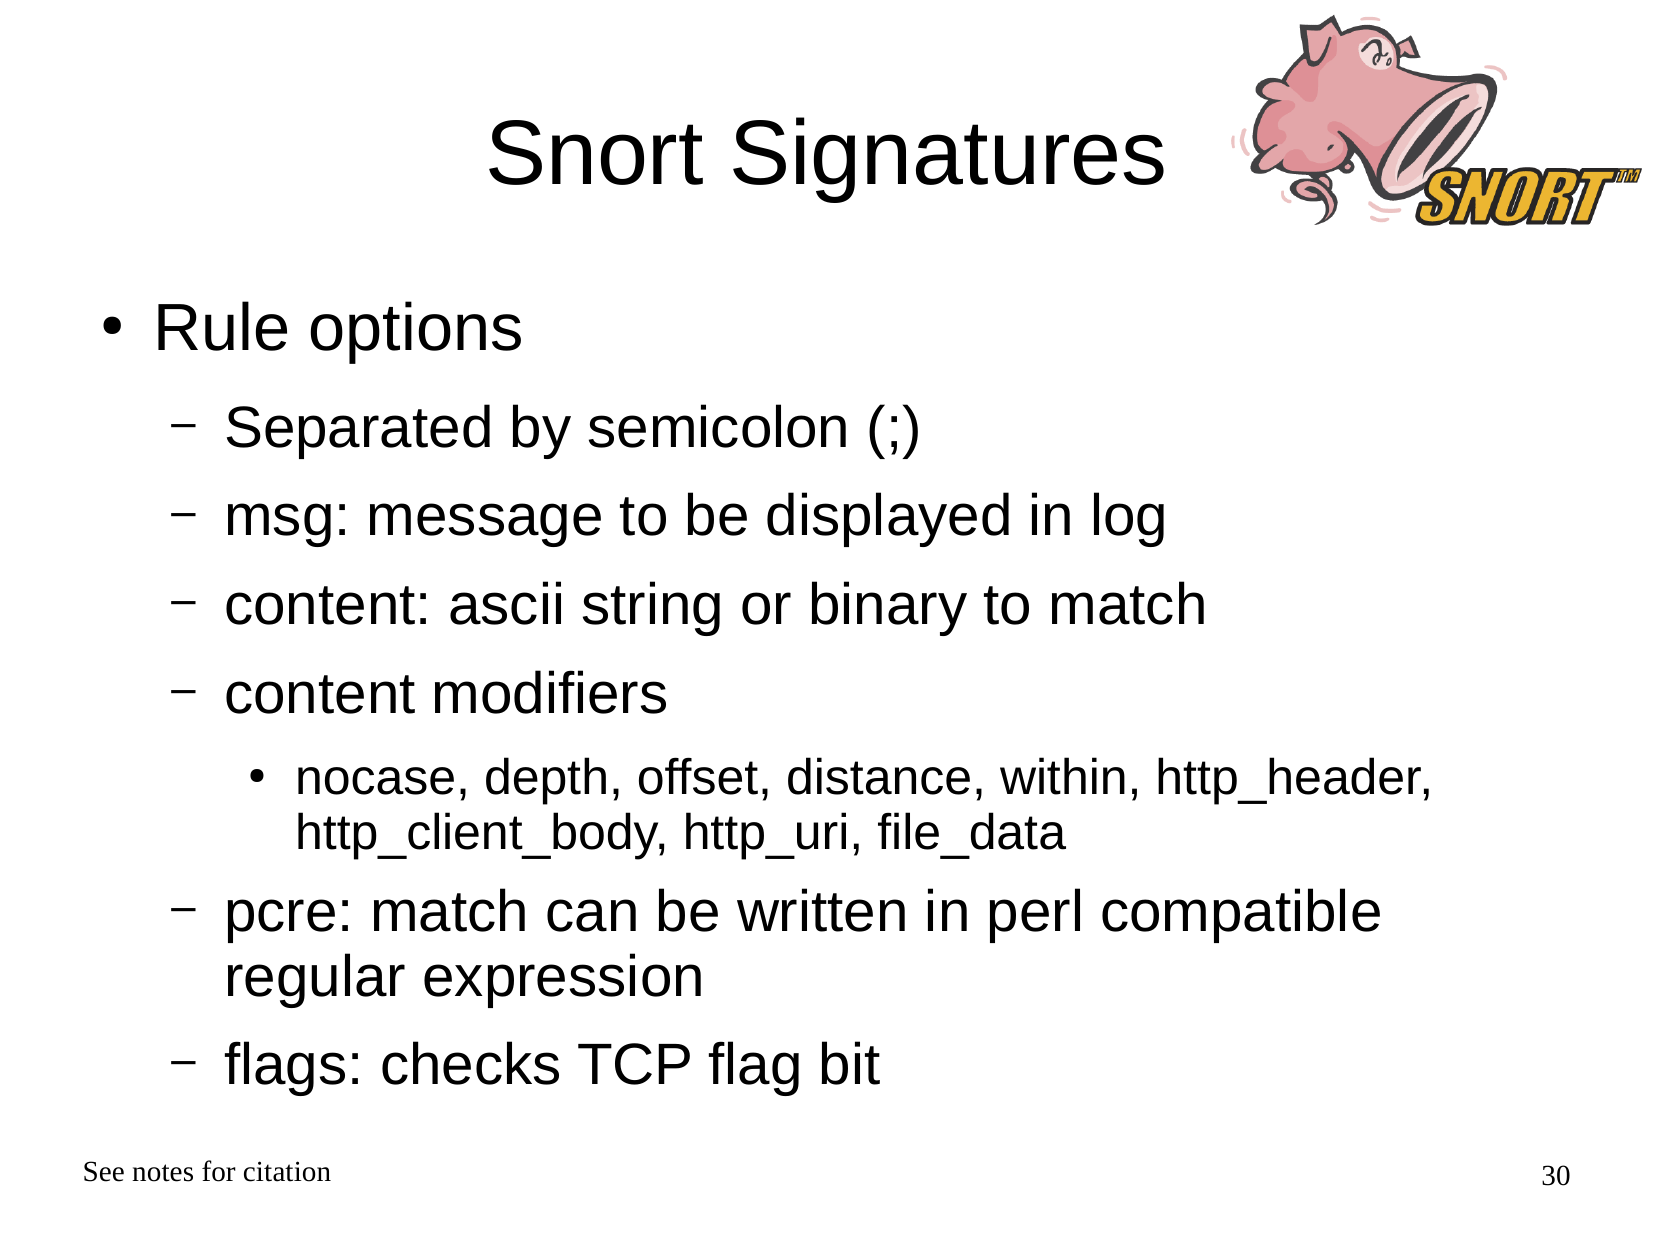

# Snort Signatures
Rule options
Separated by semicolon (;)
msg: message to be displayed in log
content: ascii string or binary to match
content modifiers
nocase, depth, offset, distance, within, http_header, http_client_body, http_uri, file_data
pcre: match can be written in perl compatible regular expression
flags: checks TCP flag bit
See notes for citation
30